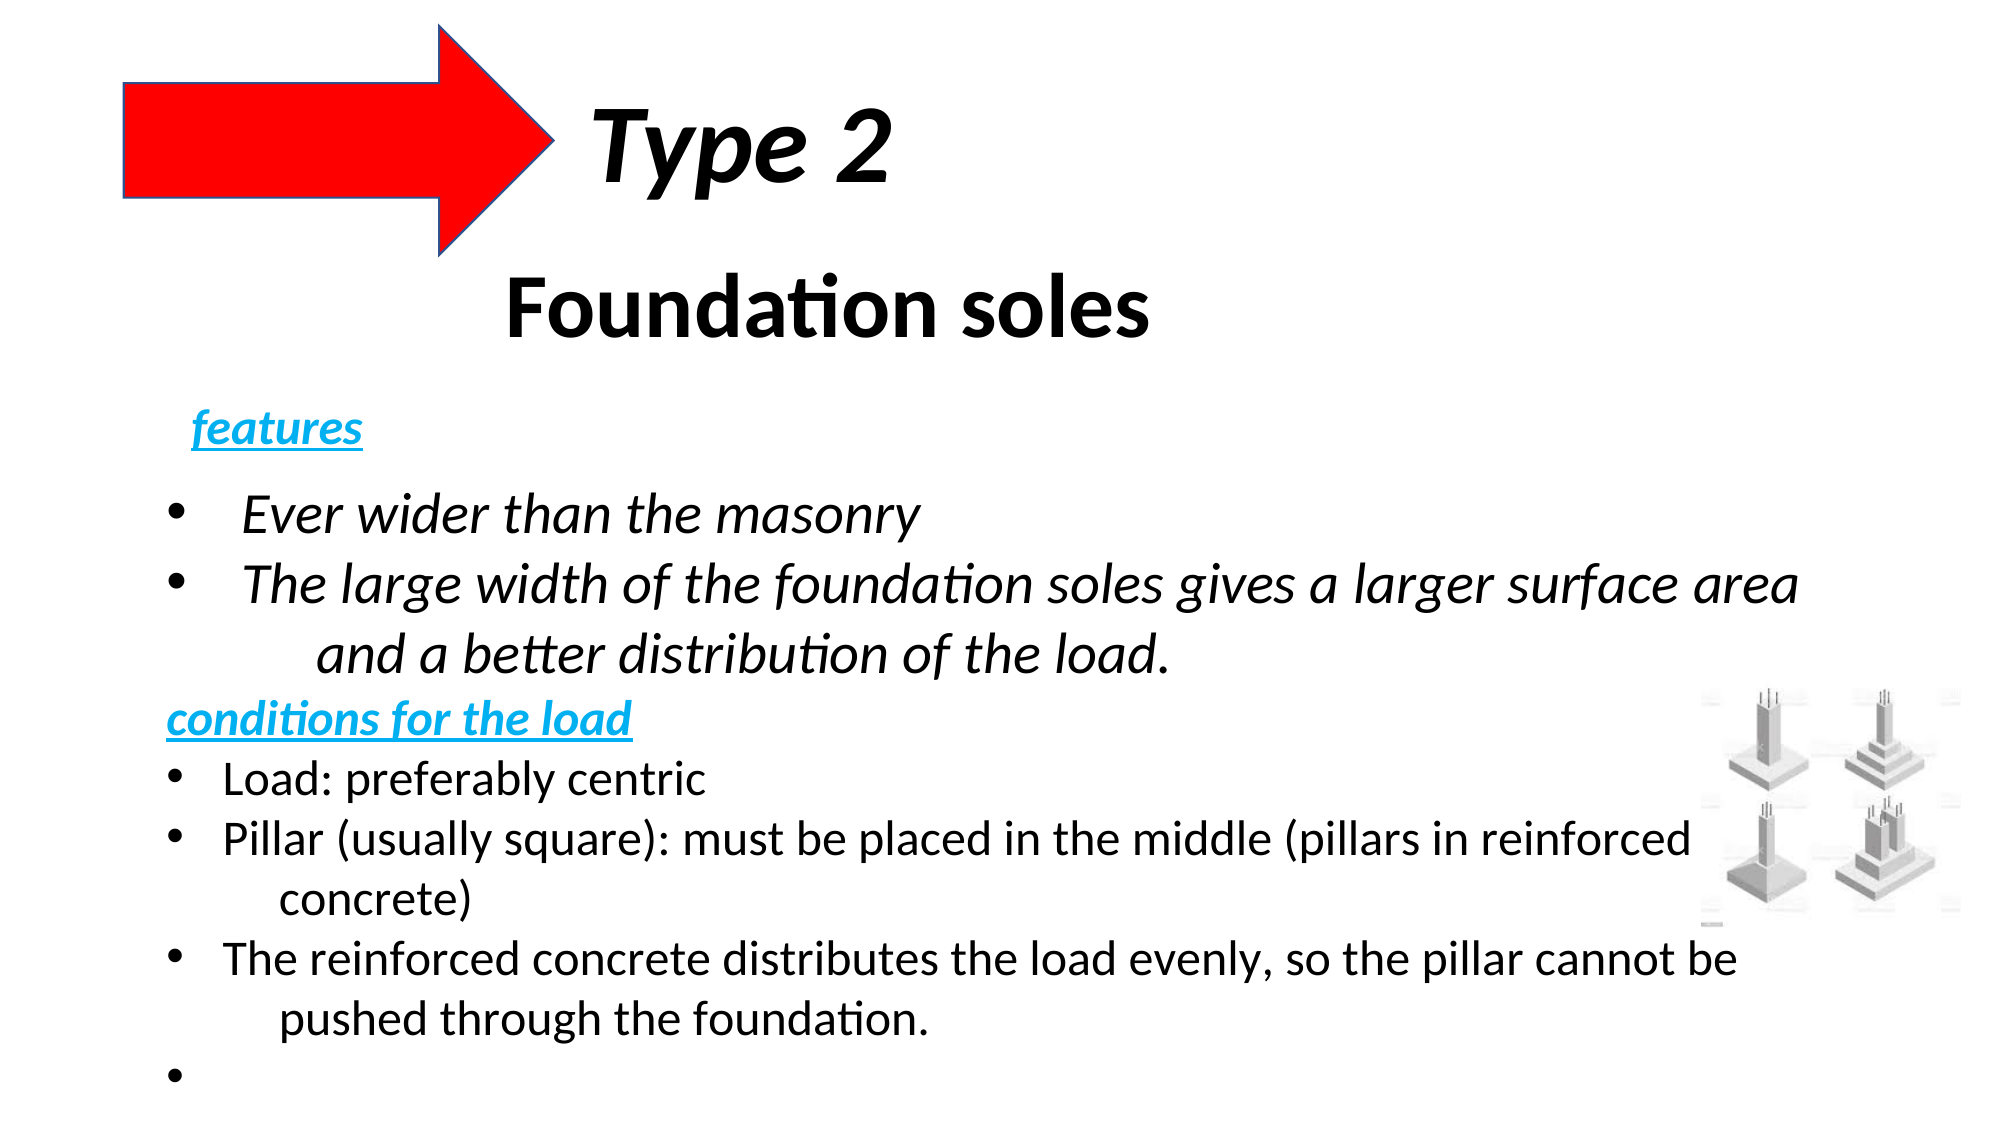

Type 2
Foundation soles
features
Ever wider than the masonry
The large width of the foundation soles gives a larger surface area and a better distribution of the load.
conditions for the load
Load: preferably centric
Pillar (usually square): must be placed in the middle (pillars in reinforced concrete)
The reinforced concrete distributes the load evenly, so the pillar cannot be pushed through the foundation.